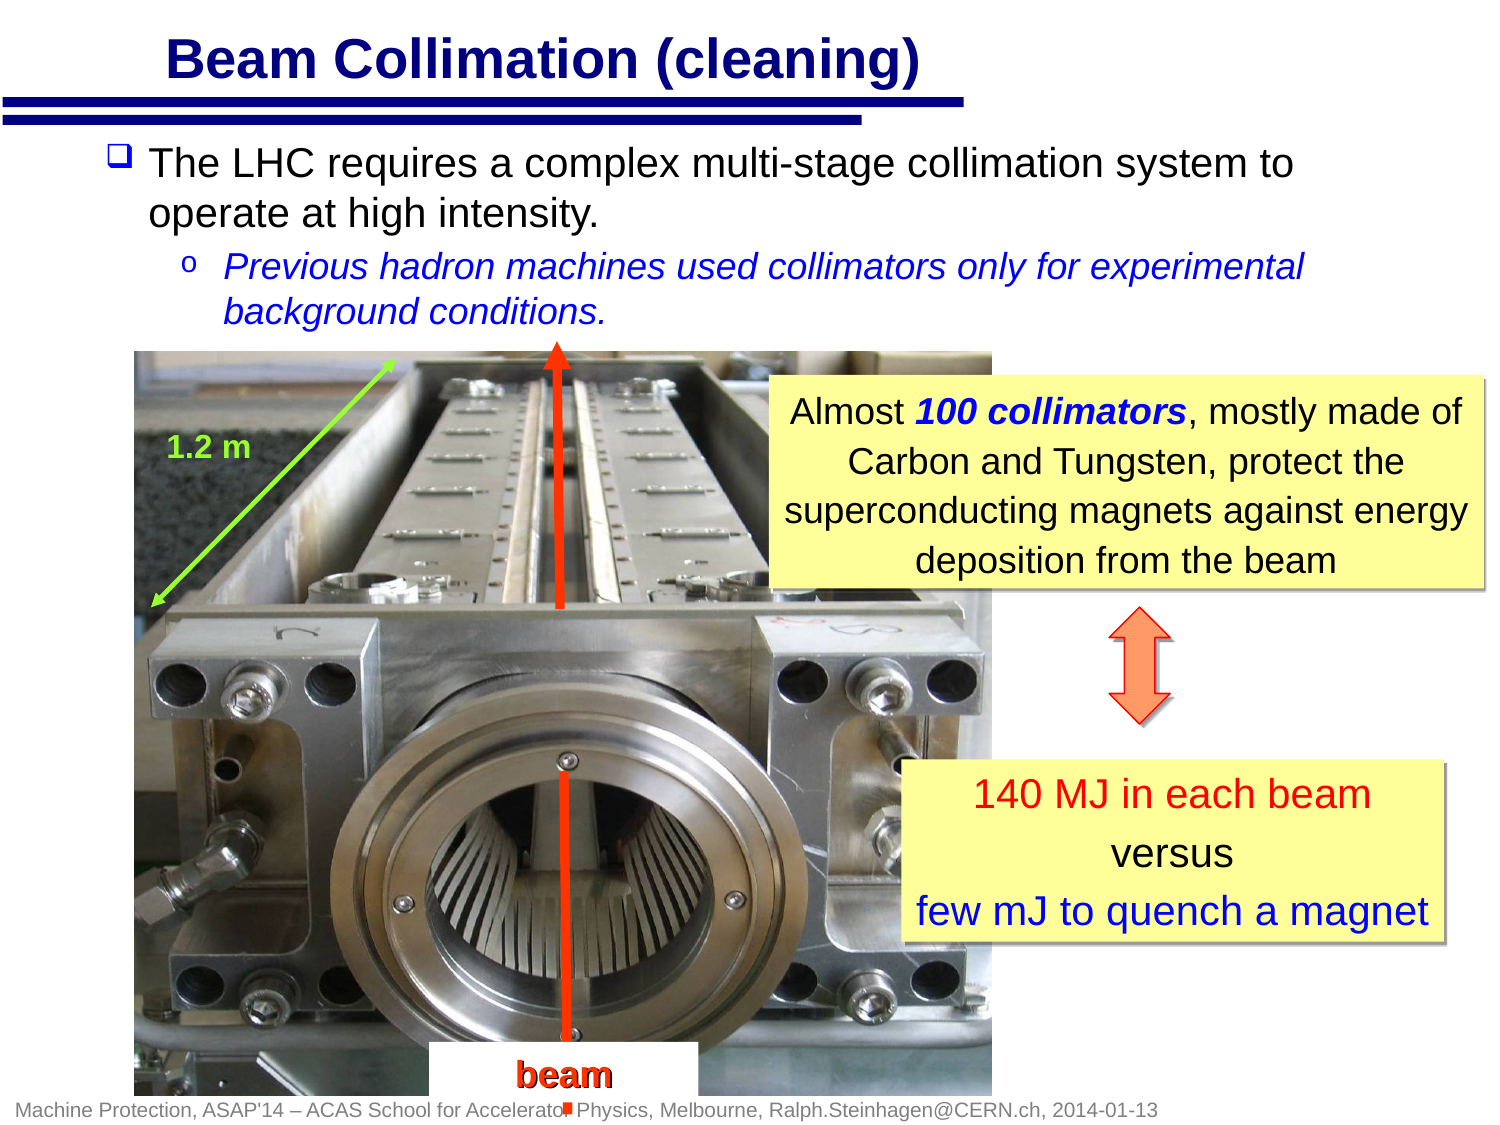

# Beam Collimation (cleaning)
The LHC requires a complex multi-stage collimation system to operate at high intensity.
Previous hadron machines used collimators only for experimental background conditions.
beam
1.2 m
Almost 100 collimators, mostly made of Carbon and Tungsten, protect the superconducting magnets against energy deposition from the beam
140 MJ in each beam
versus
few mJ to quench a magnet